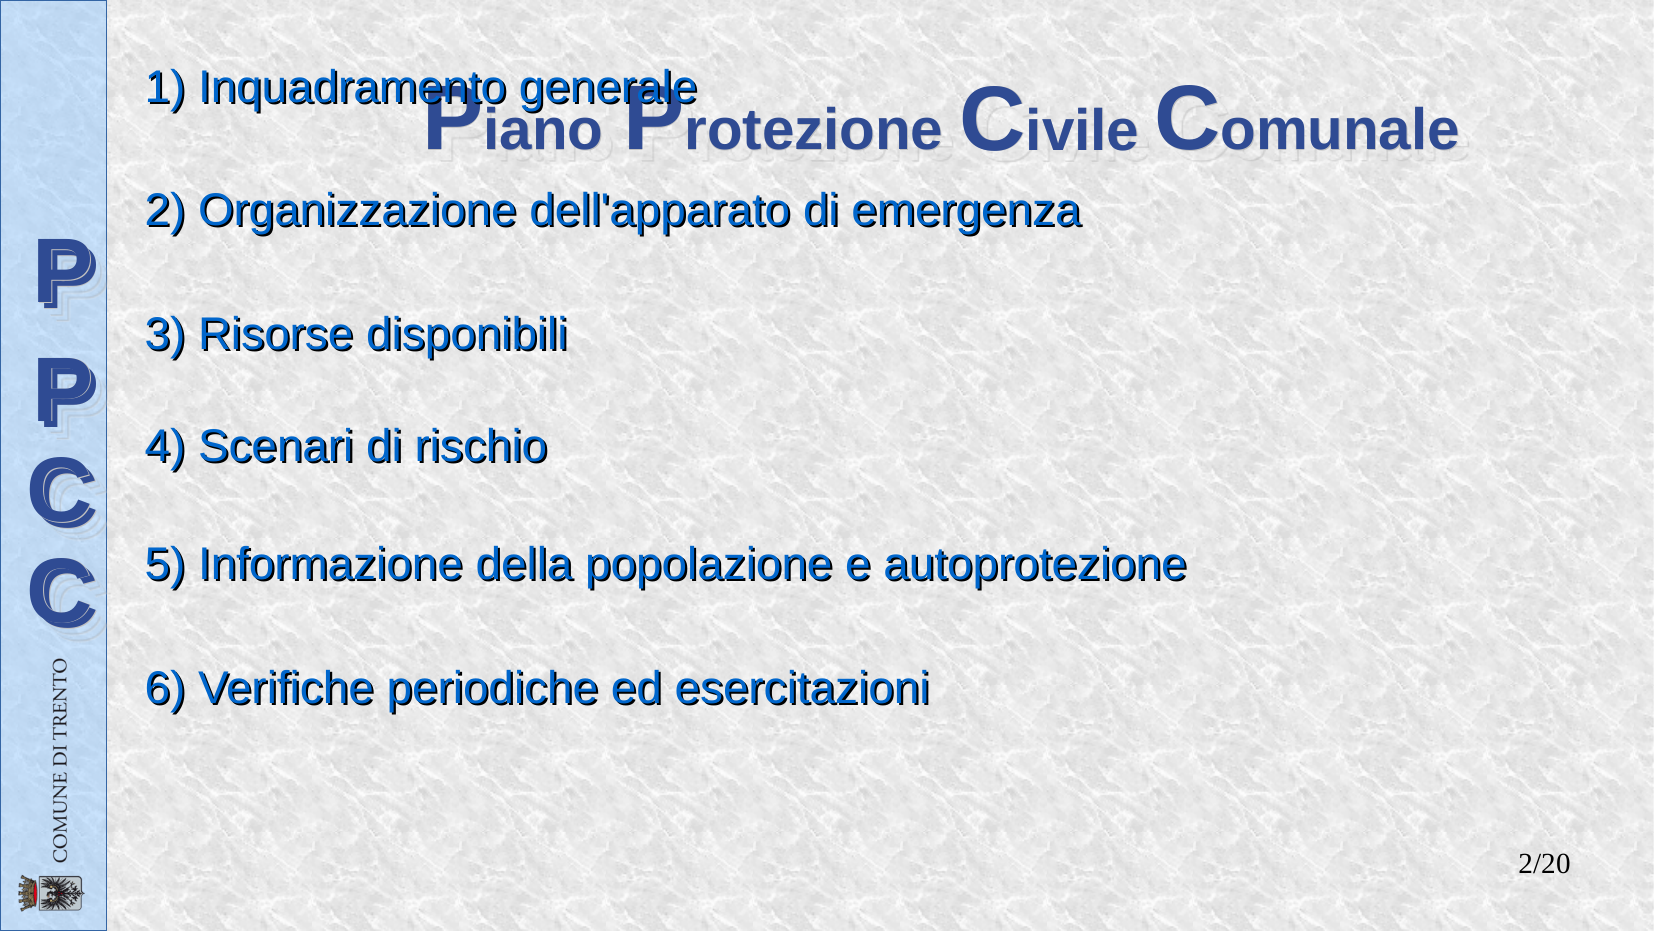

1) Inquadramento generale
Piano
Comunale
Protezione
Civile
2) Organizzazione dell'apparato di emergenza
P
3) Risorse disponibili
P
4) Scenari di rischio
C
5) Informazione della popolazione e autoprotezione
C
6) Verifiche periodiche ed esercitazioni
2